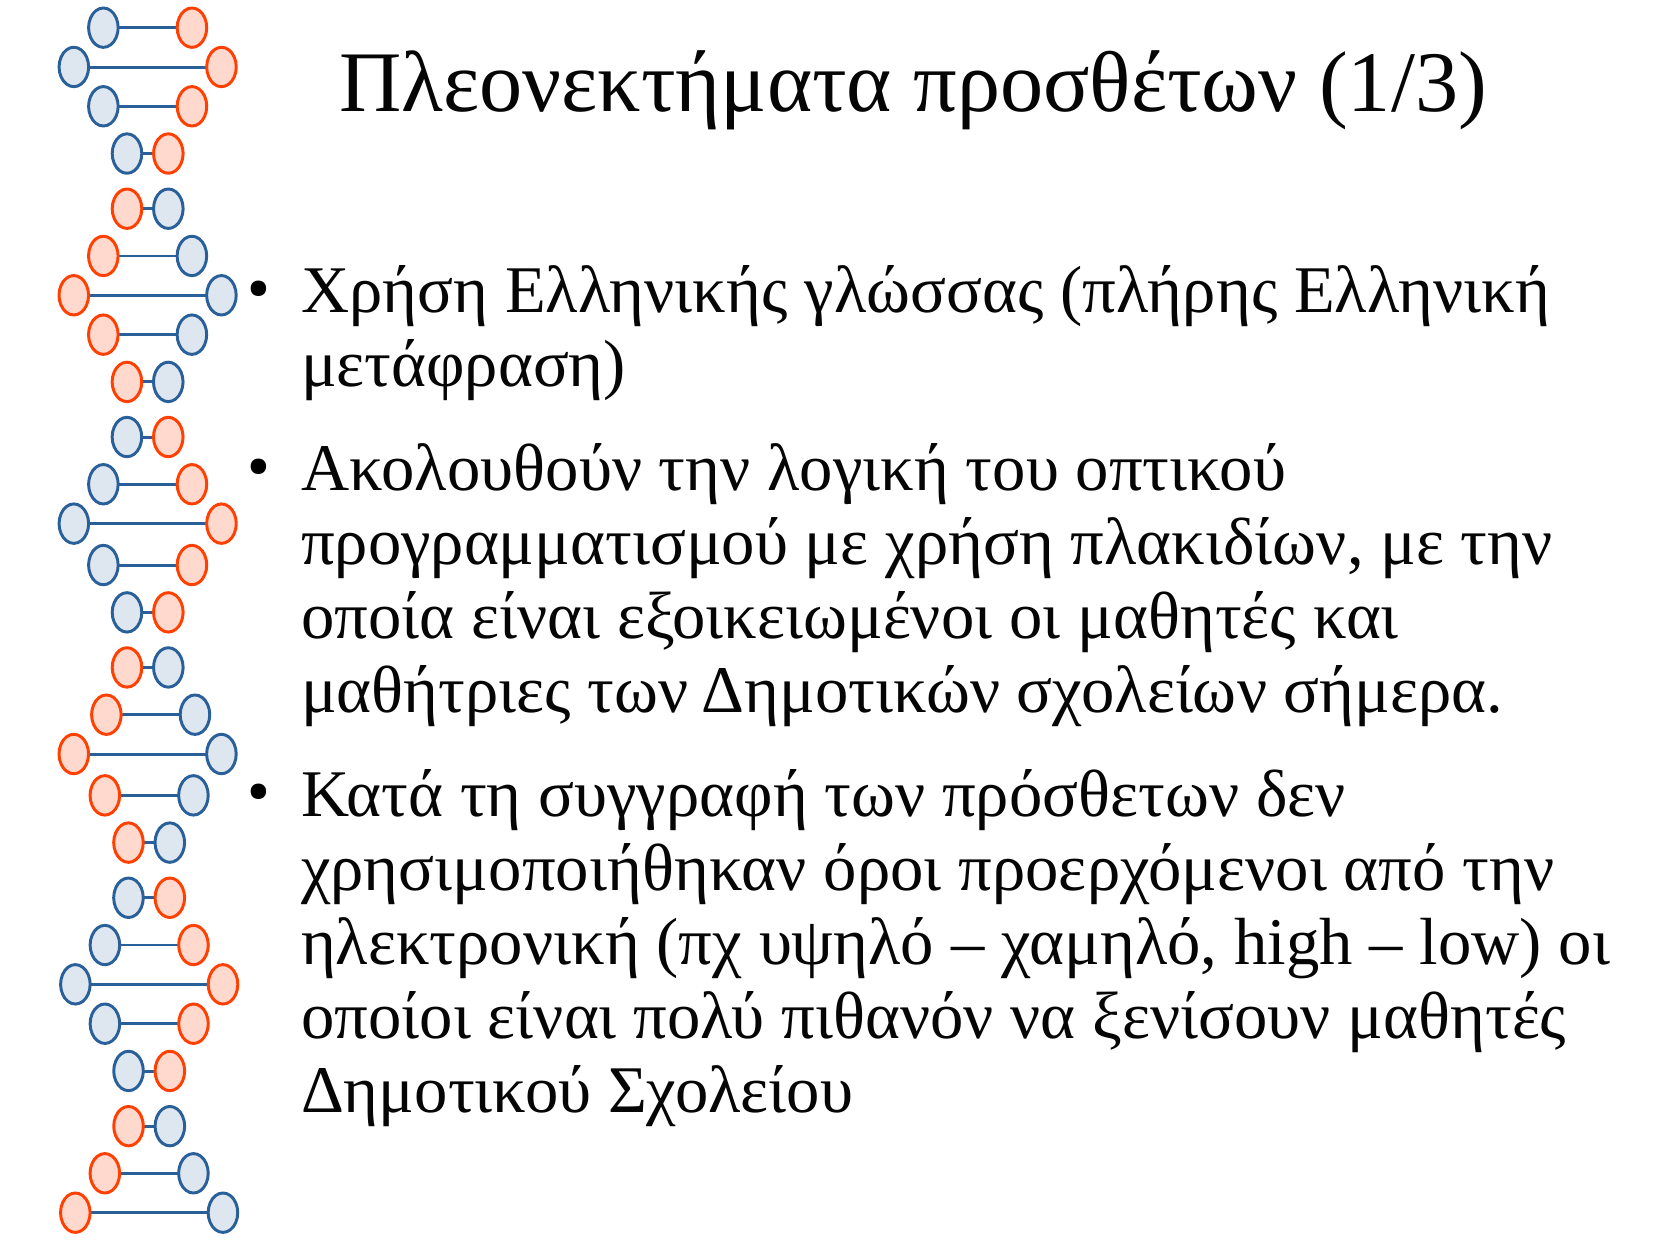

# Πλεονεκτήματα προσθέτων (1/3)
Χρήση Ελληνικής γλώσσας (πλήρης Ελληνική μετάφραση)
Ακολουθούν την λογική του οπτικού προγραμματισμού με χρήση πλακιδίων, με την οποία είναι εξοικειωμένοι οι μαθητές και μαθήτριες των Δημοτικών σχολείων σήμερα.
Κατά τη συγγραφή των πρόσθετων δεν χρησιμοποιήθηκαν όροι προερχόμενοι από την ηλεκτρονική (πχ υψηλό – χαμηλό, high – low) οι οποίοι είναι πολύ πιθανόν να ξενίσουν μαθητές Δημοτικού Σχολείου